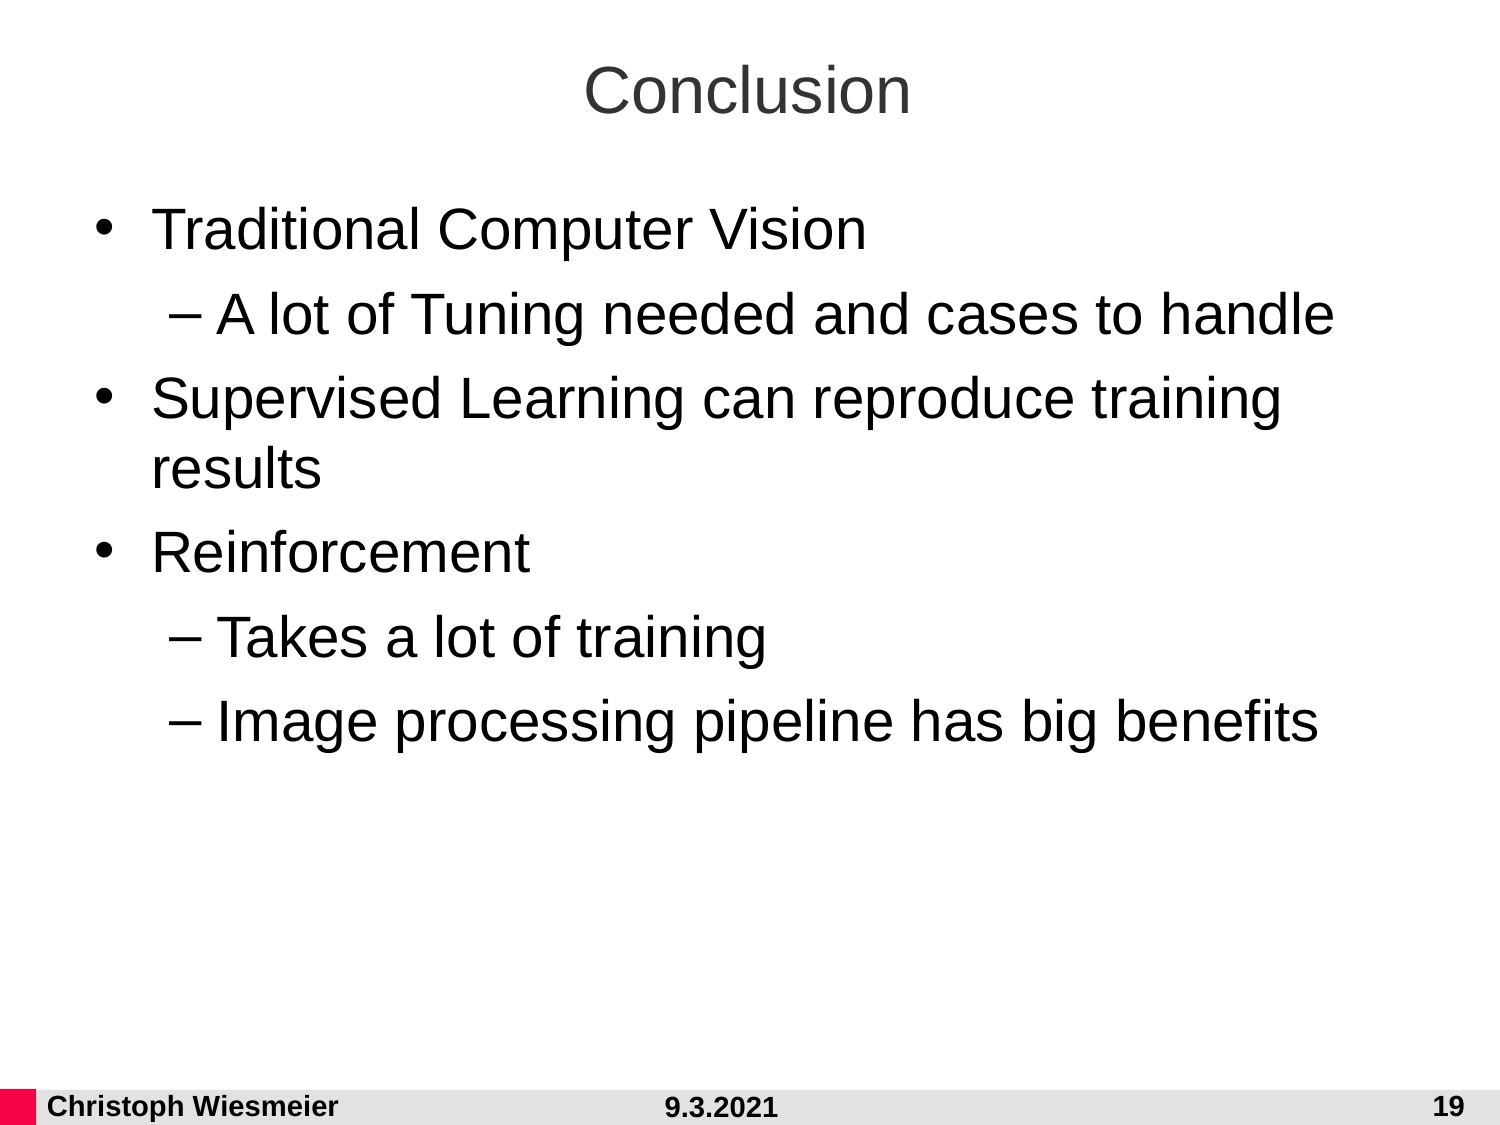

# Conclusion
Traditional Computer Vision
A lot of Tuning needed and cases to handle
Supervised Learning can reproduce training results
Reinforcement
Takes a lot of training
Image processing pipeline has big benefits